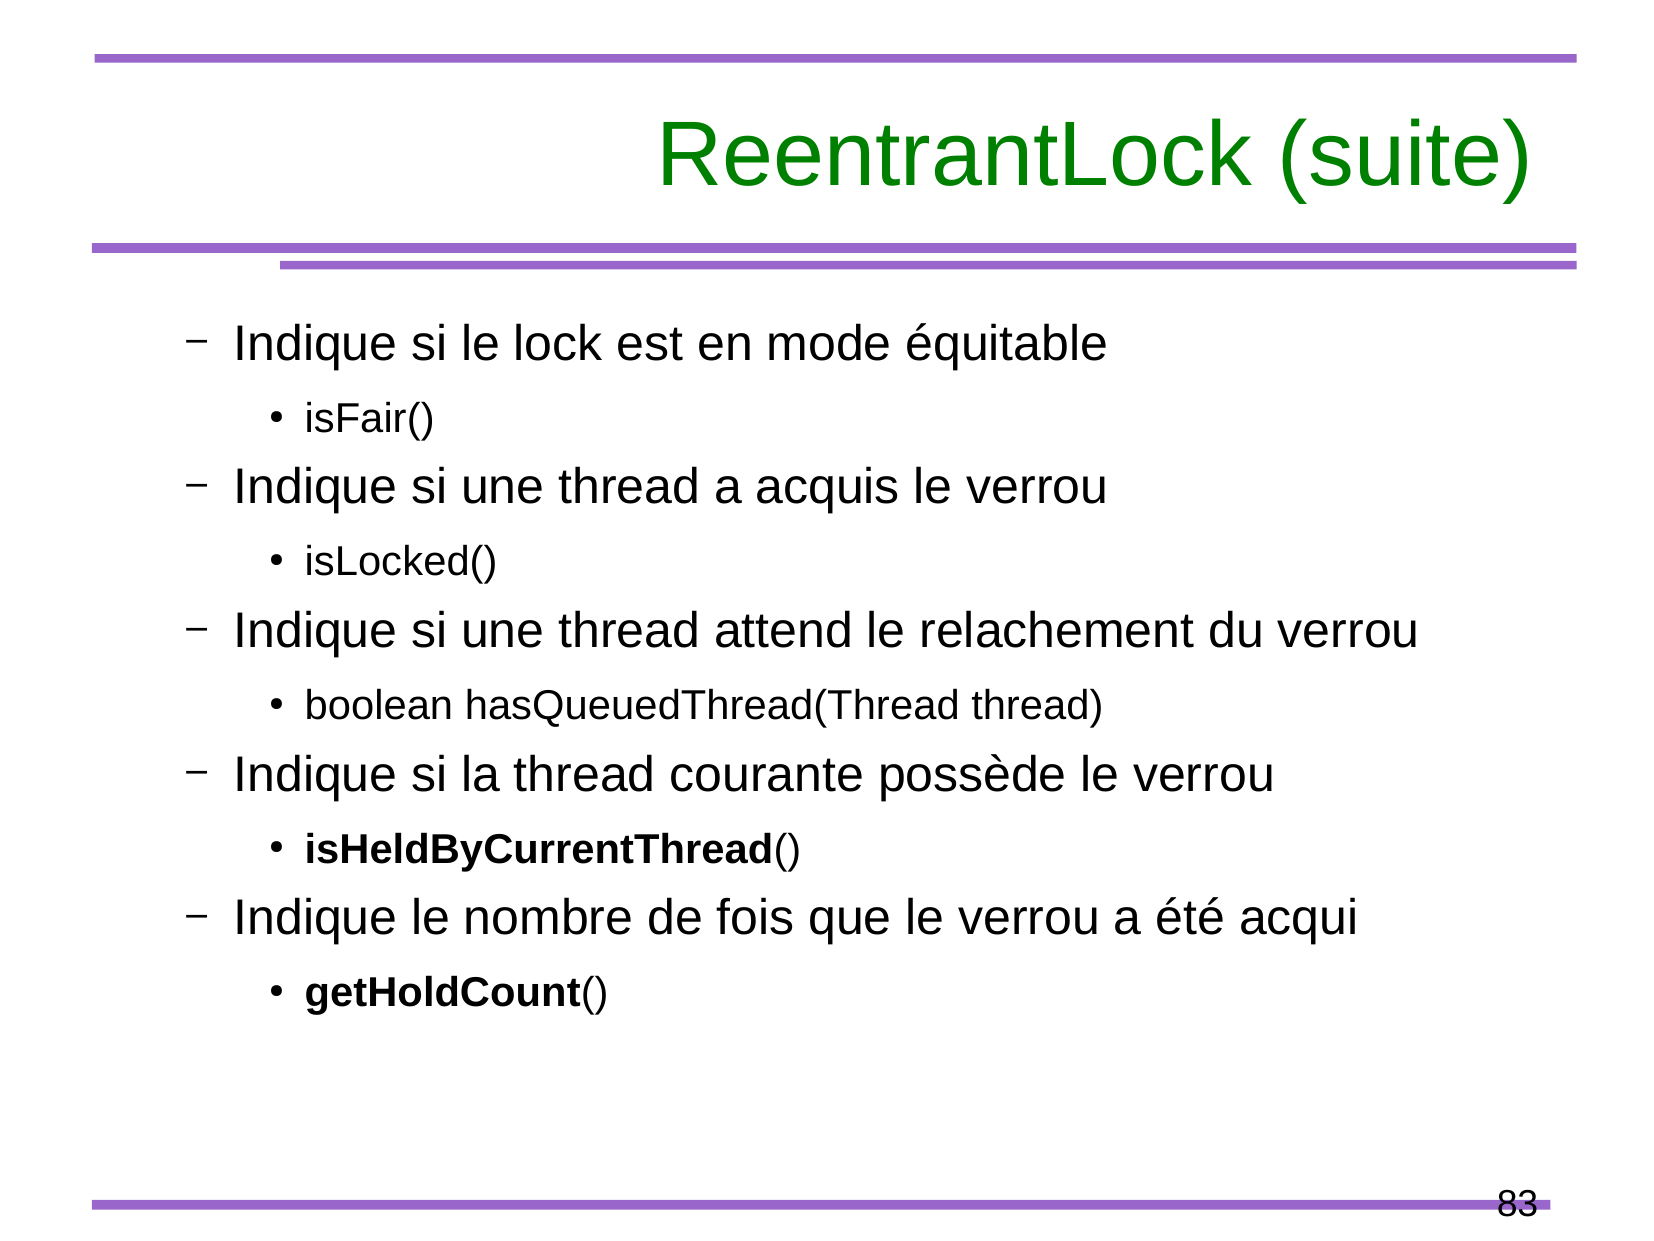

# ReentrantLock (suite)
Indique si le lock est en mode équitable
isFair()
Indique si une thread a acquis le verrou
isLocked()
Indique si une thread attend le relachement du verrou
boolean hasQueuedThread(Thread thread)
Indique si la thread courante possède le verrou
isHeldByCurrentThread()
Indique le nombre de fois que le verrou a été acqui
getHoldCount()